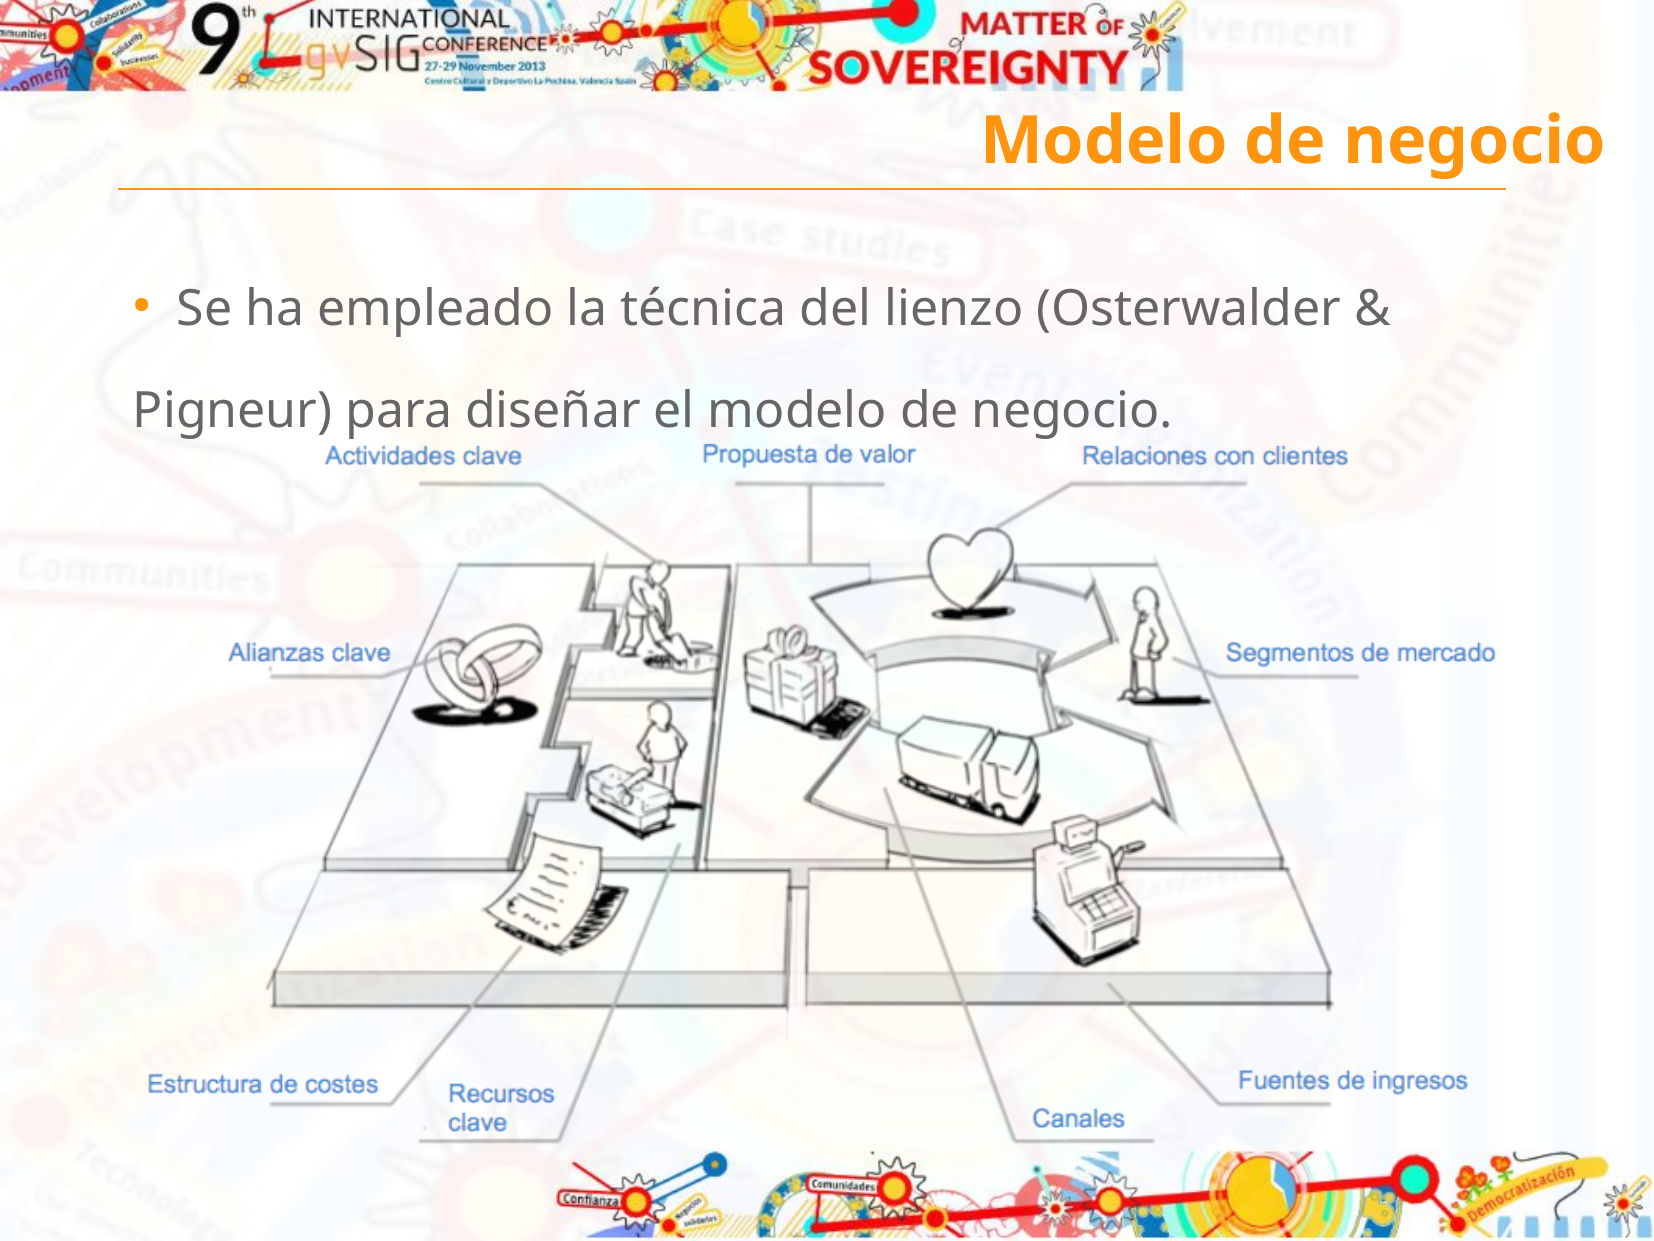

# Modelo de negocio
 Se ha empleado la técnica del lienzo (Osterwalder & Pigneur) para diseñar el modelo de negocio.